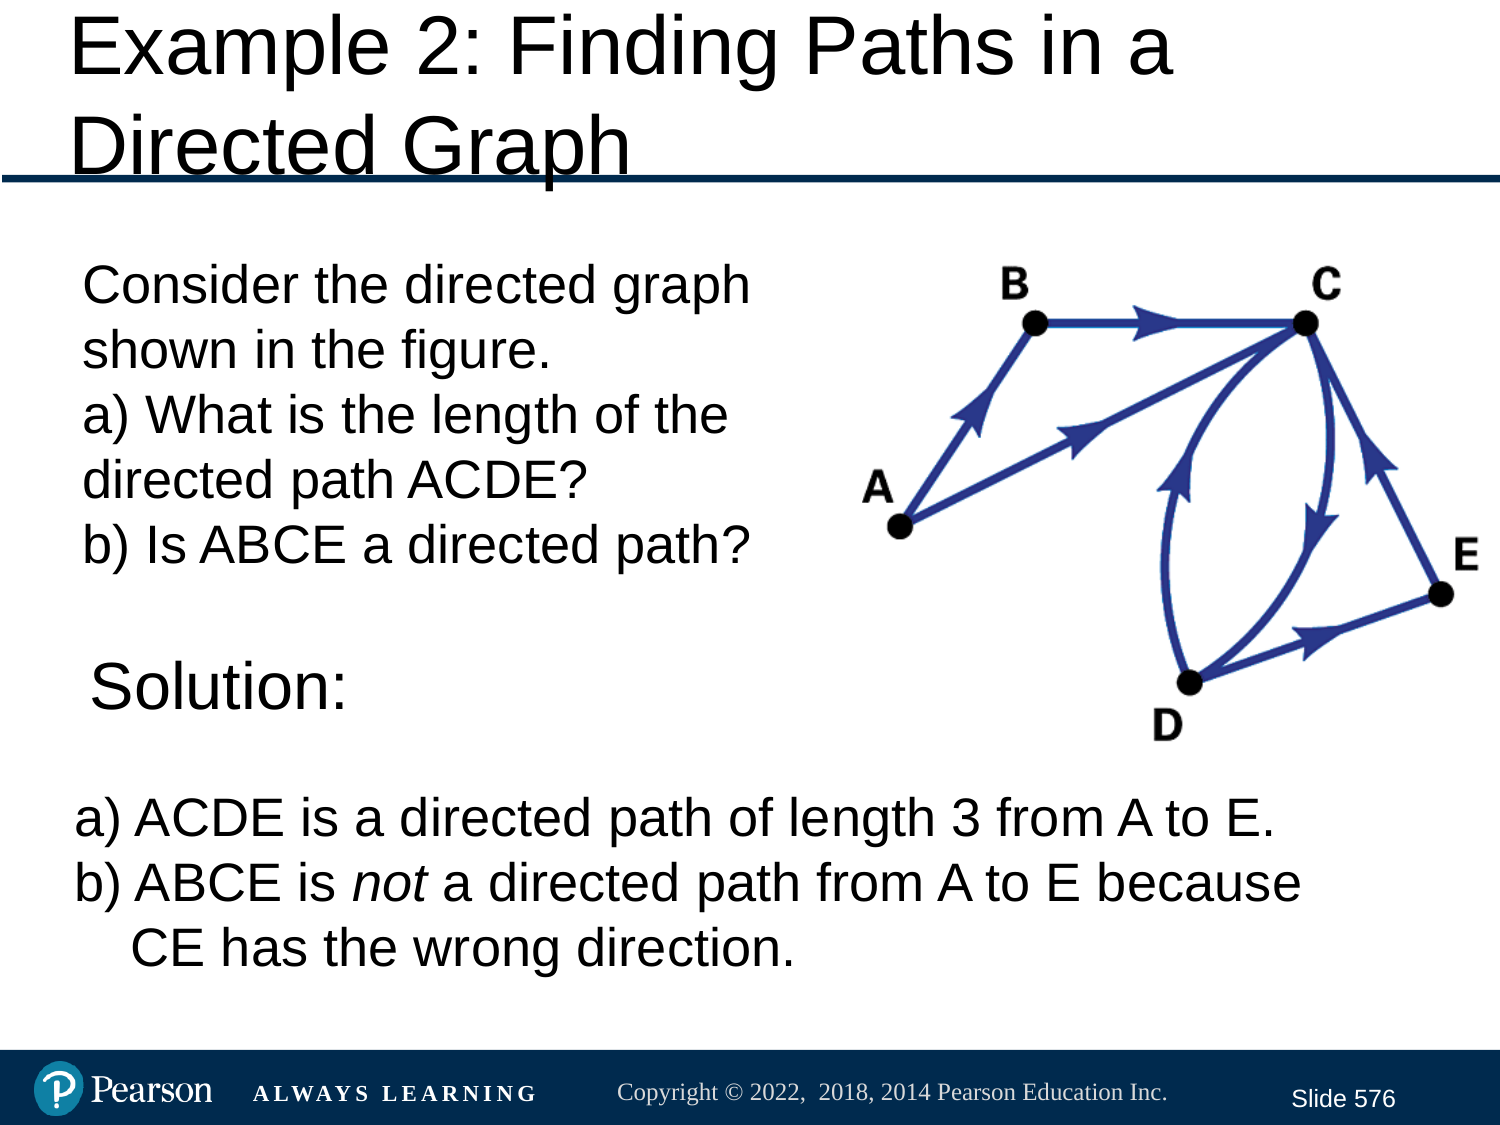

Example 2: Finding Paths in a Directed Graph
Consider the directed graph shown in the figure.
a) What is the length of the directed path ACDE?
b) Is ABCE a directed path?
Solution:
a) ACDE is a directed path of length 3 from A to E.
b) ABCE is not a directed path from A to E because CE has the wrong direction.